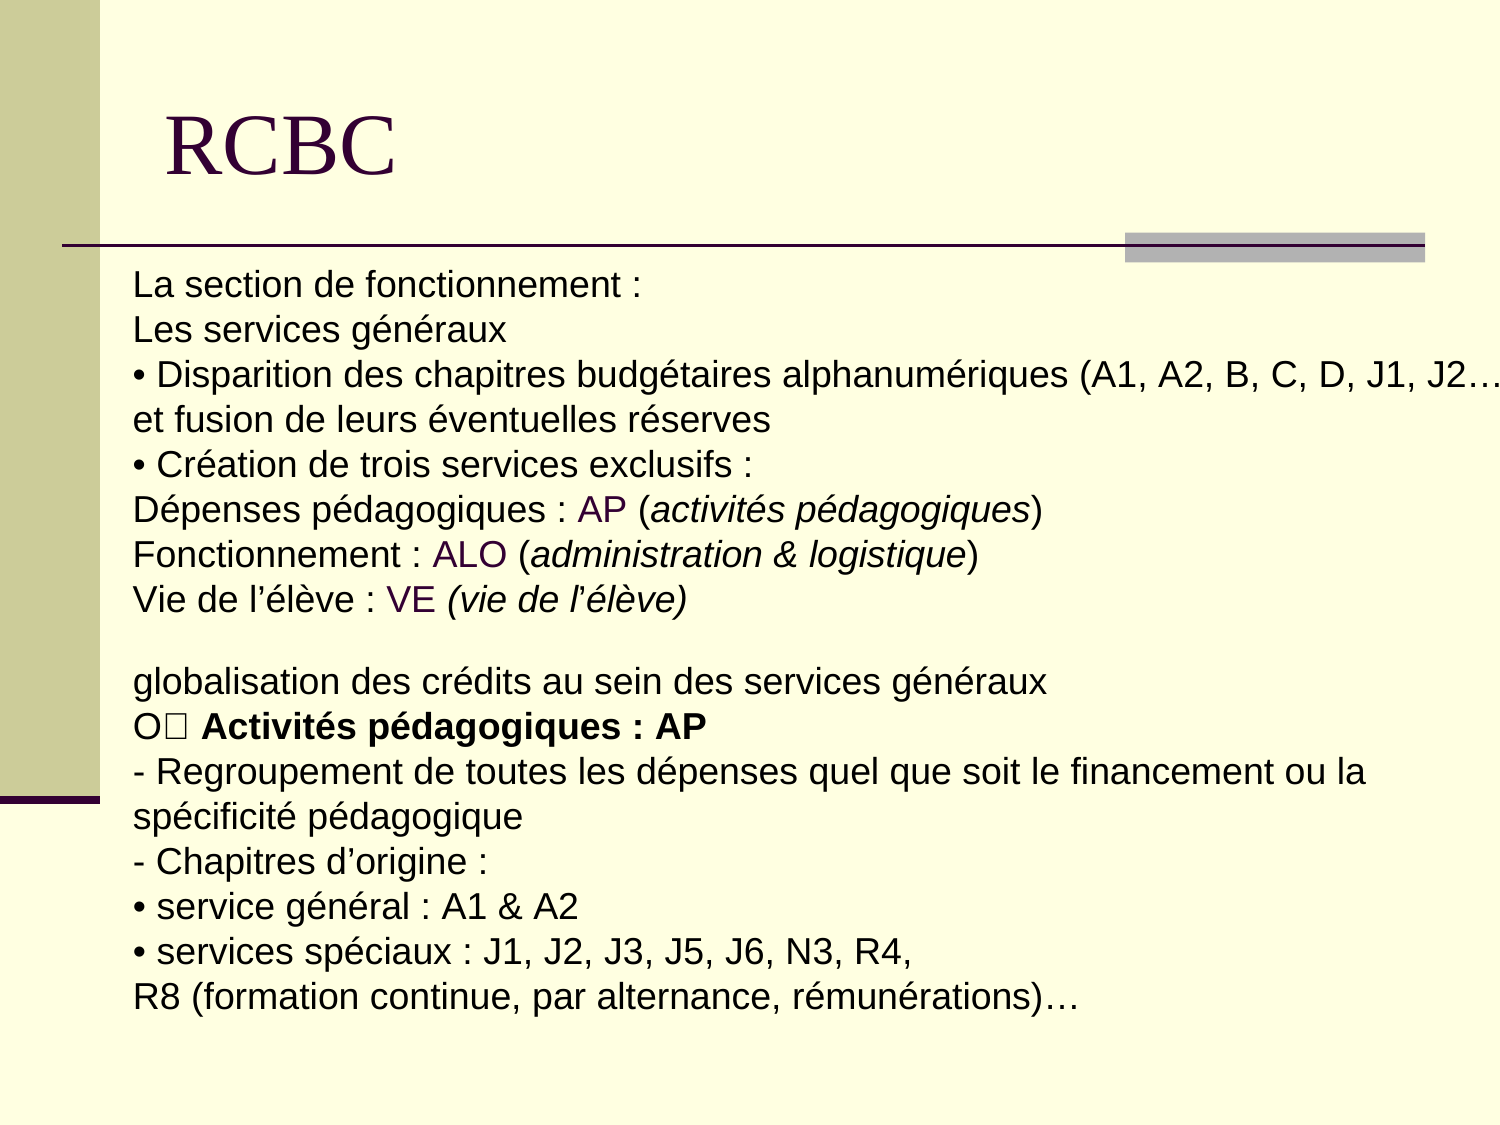

# RCBC
La section de fonctionnement :
Les services généraux
• Disparition des chapitres budgétaires alphanumériques (A1, A2, B, C, D, J1, J2…)
et fusion de leurs éventuelles réserves
• Création de trois services exclusifs :
Dépenses pédagogiques : AP (activités pédagogiques)
Fonctionnement : ALO (administration & logistique)
Vie de l’élève : VE (vie de l’élève)
globalisation des crédits au sein des services généraux
O Activités pédagogiques : AP
- Regroupement de toutes les dépenses quel que soit le financement ou la spécificité pédagogique
- Chapitres d’origine :
• service général : A1 & A2
• services spéciaux : J1, J2, J3, J5, J6, N3, R4,
R8 (formation continue, par alternance, rémunérations)…